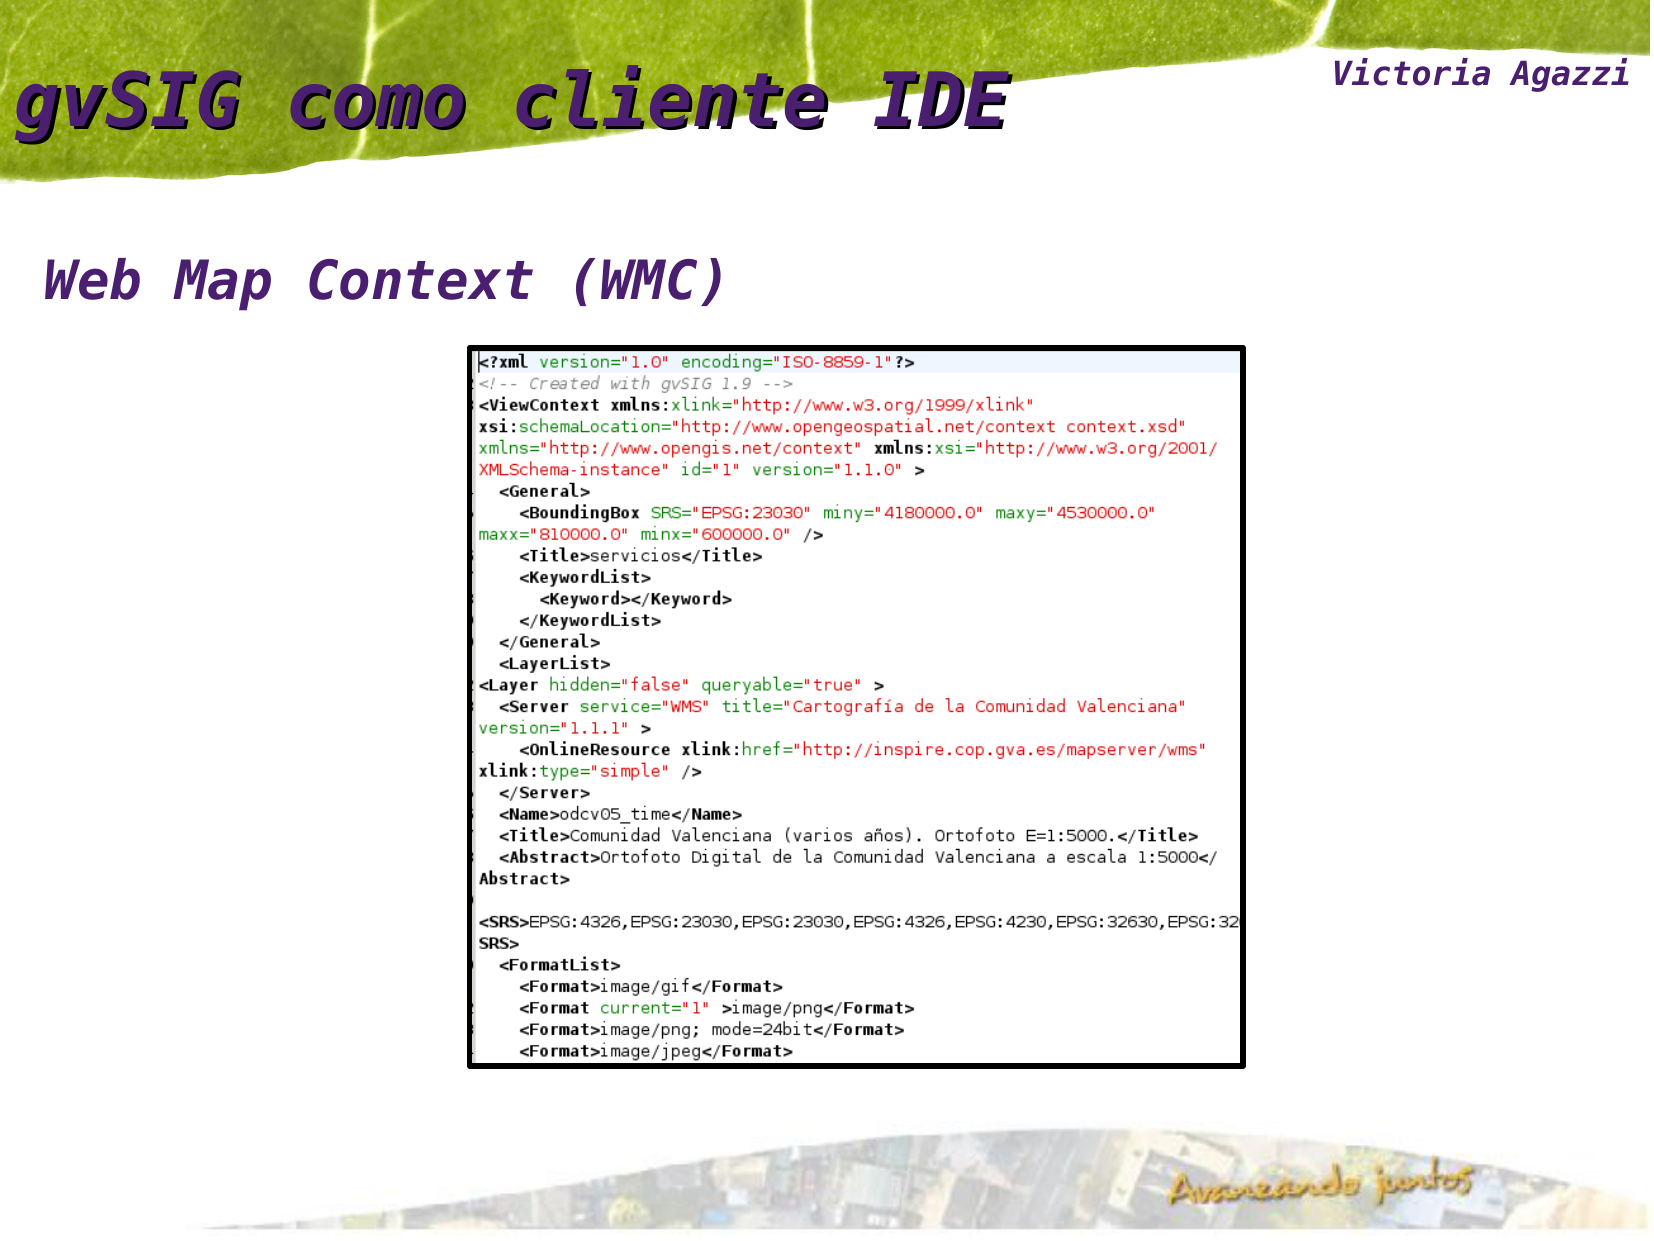

gvSIG como cliente IDE
Victoria Agazzi
Web Map Context (WMC)